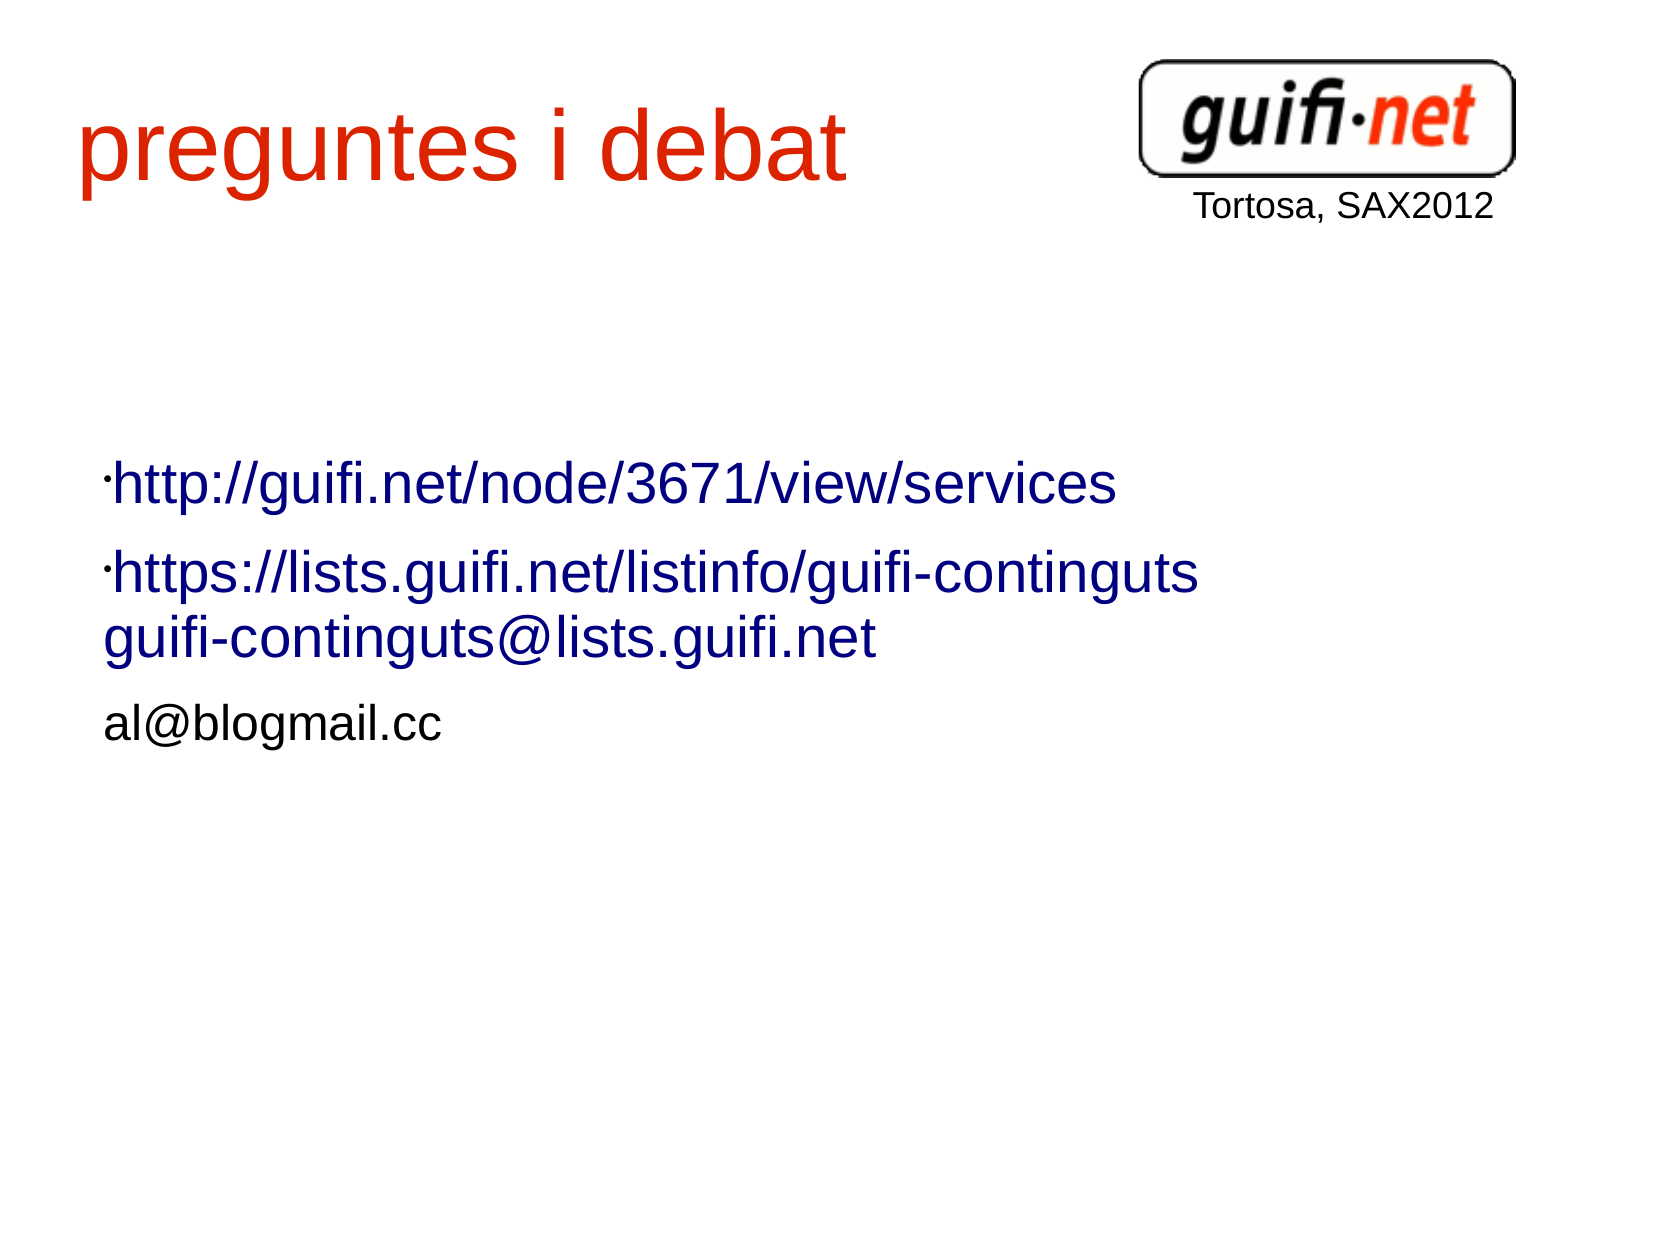

# preguntes i debat
Tortosa, SAX2012
http://guifi.net/node/3671/view/services
https://lists.guifi.net/listinfo/guifi-continguts
guifi-continguts@lists.guifi.net
al@blogmail.cc